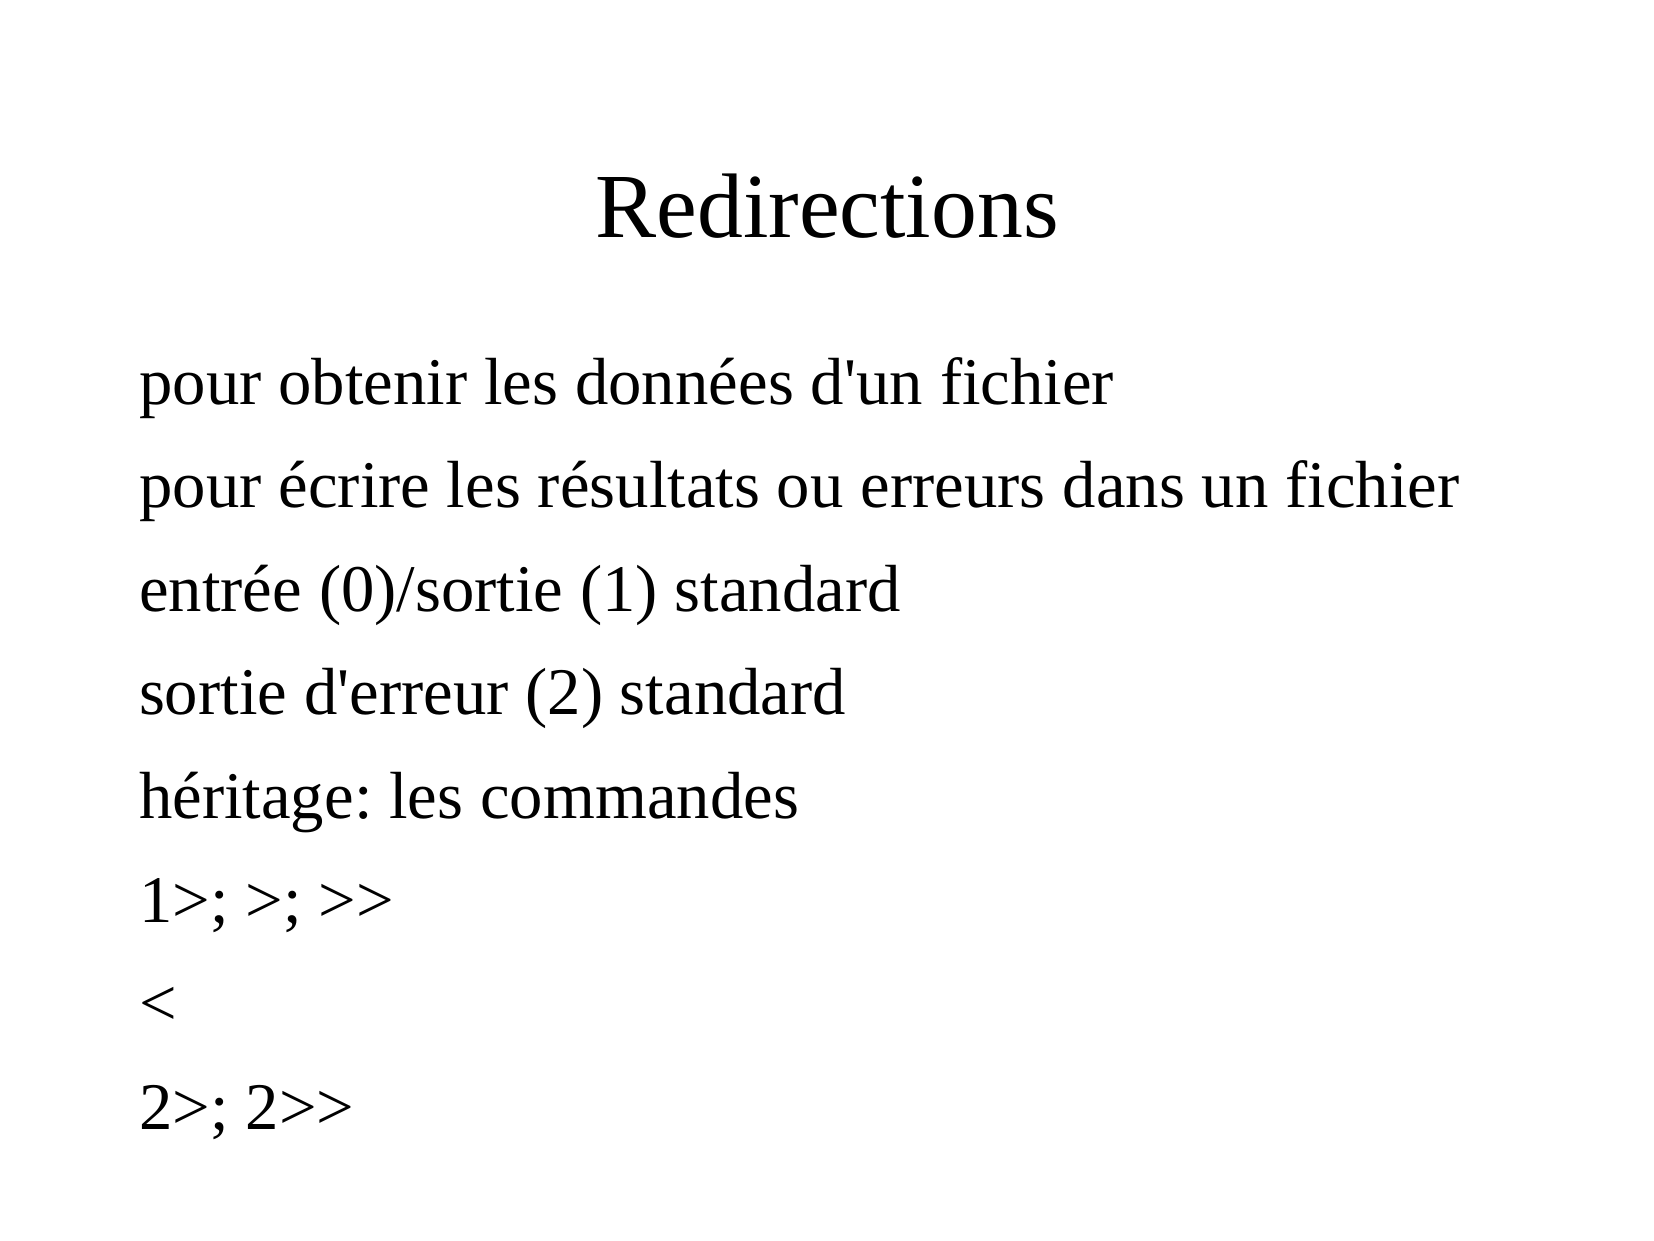

# Redirections
pour obtenir les données d'un fichier
pour écrire les résultats ou erreurs dans un fichier
entrée (0)/sortie (1) standard
sortie d'erreur (2) standard
héritage: les commandes
1>; >; >>
<
2>; 2>>